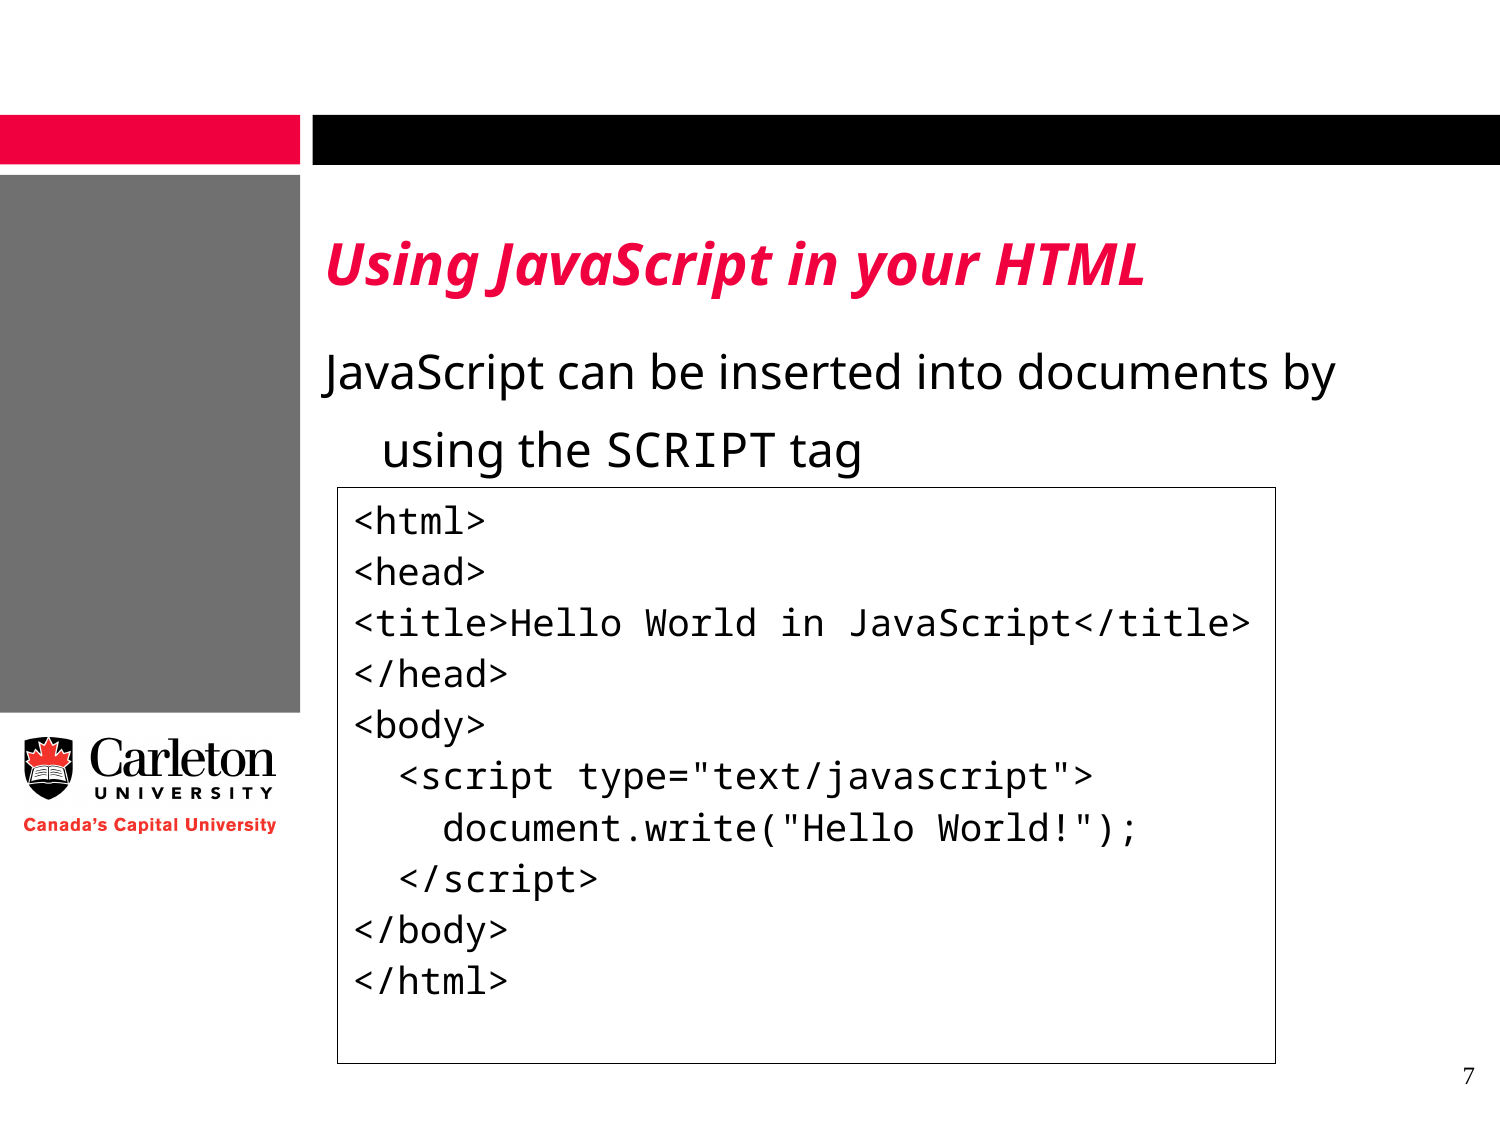

# Using JavaScript in your HTML
JavaScript can be inserted into documents by using the SCRIPT tag
<html>
<head>
<title>Hello World in JavaScript</title>
</head>
<body>
 <script type="text/javascript">
 document.write("Hello World!");
 </script>
</body>
</html>
7